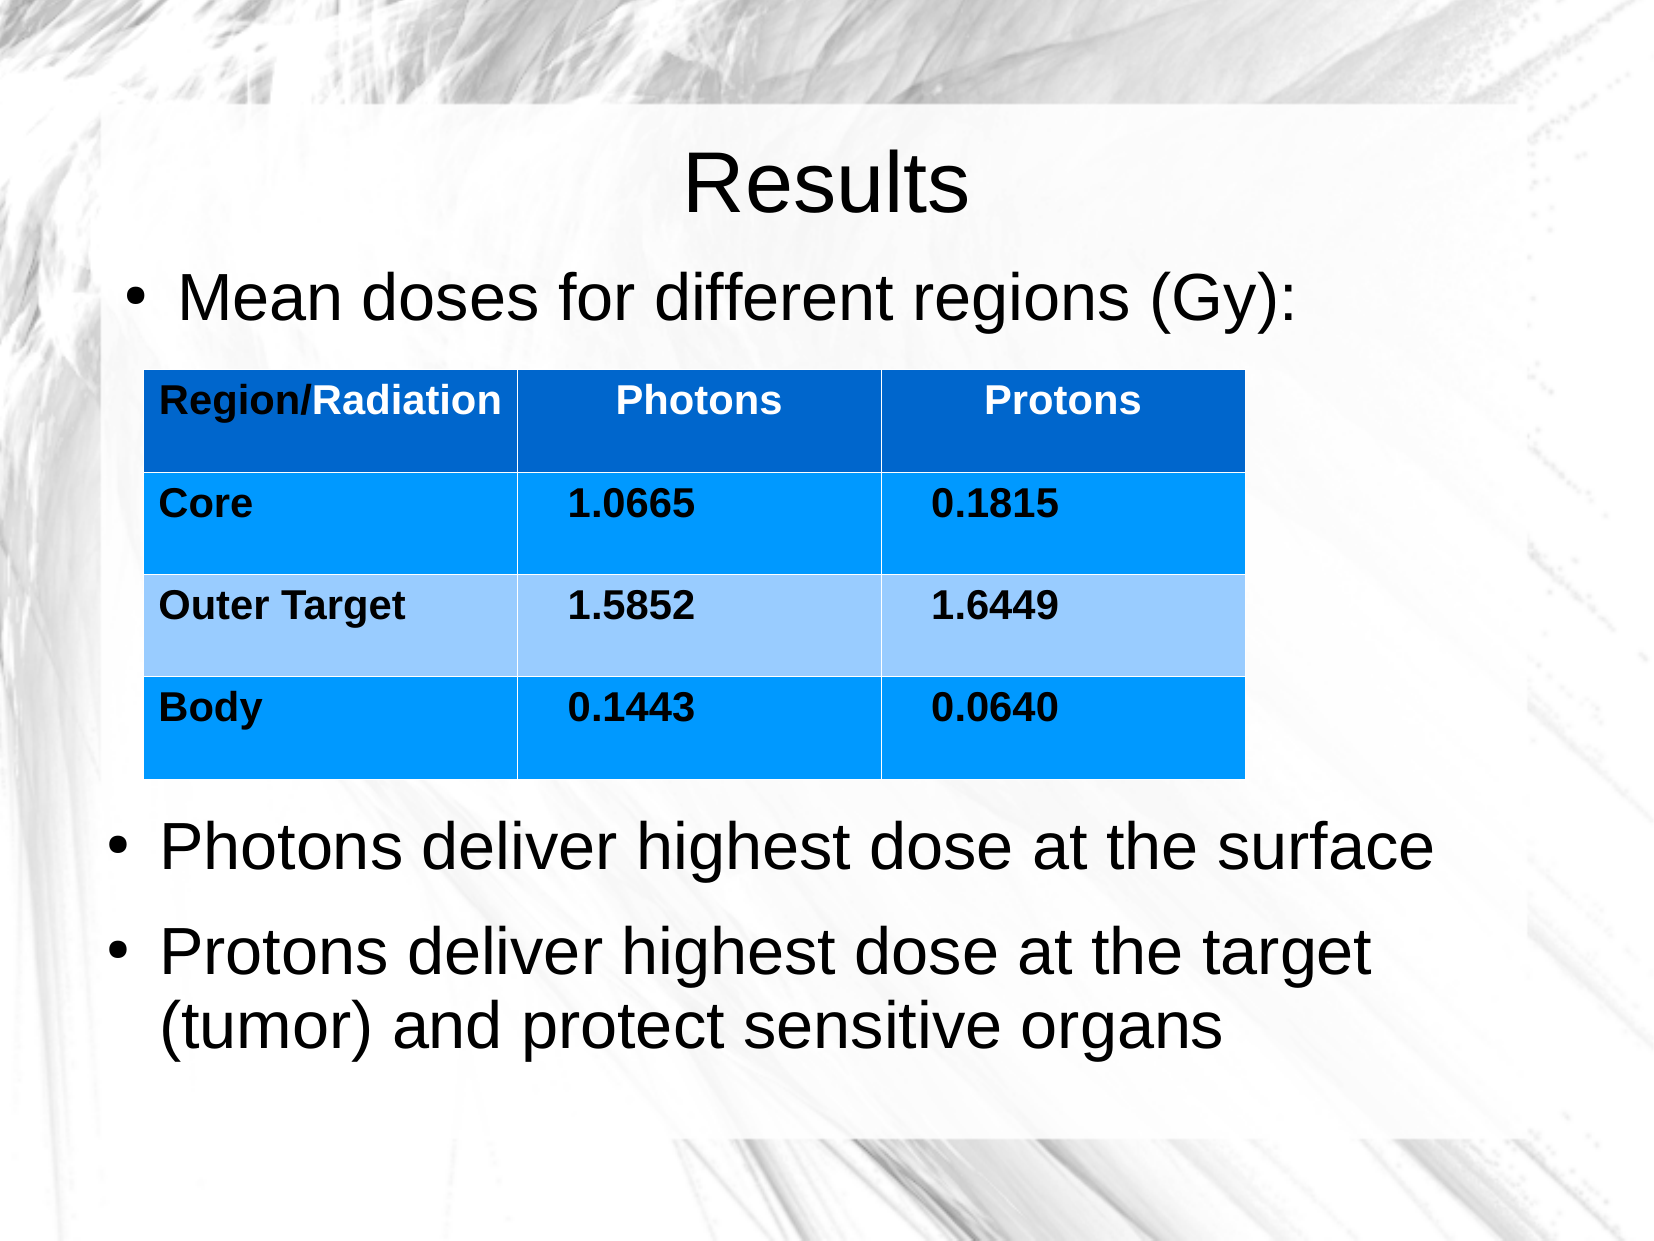

# Results
Mean doses for different regions (Gy):
| Region/Radiation | Photons | Protons |
| --- | --- | --- |
| Core | 1.0665 | 0.1815 |
| Outer Target | 1.5852 | 1.6449 |
| Body | 0.1443 | 0.0640 |
Photons deliver highest dose at the surface
Protons deliver highest dose at the target (tumor) and protect sensitive organs